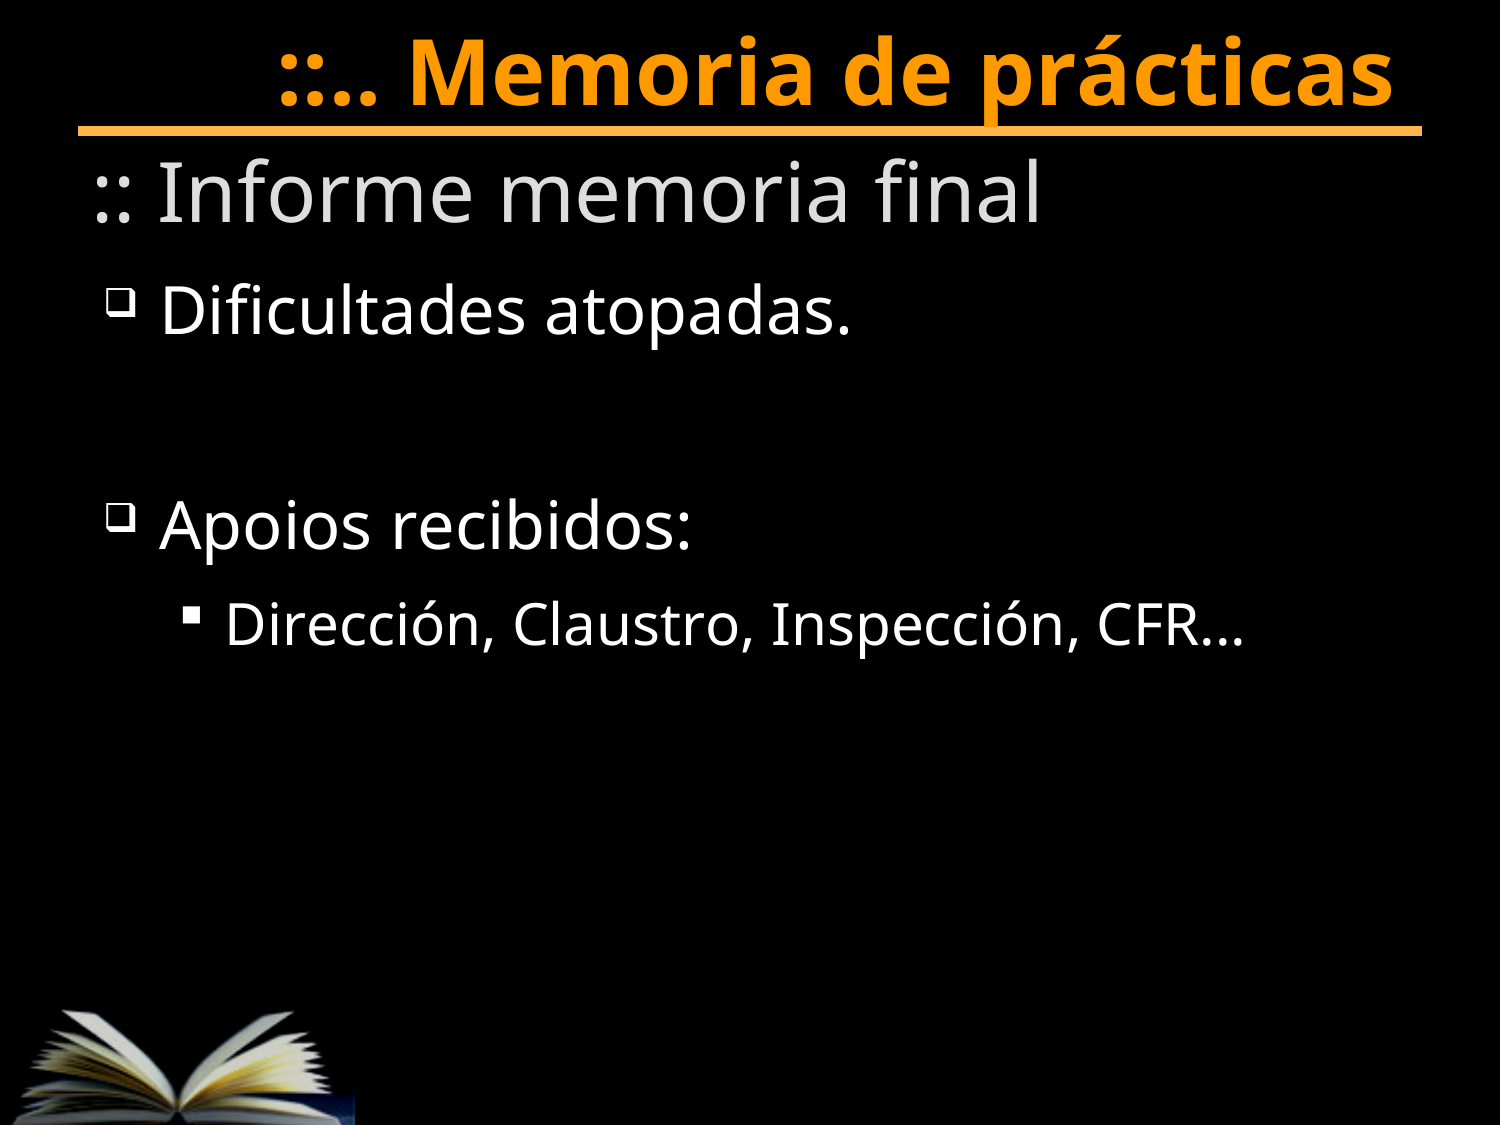

# :: Informe memoria final
Dificultades atopadas.
Apoios recibidos:
Dirección, Claustro, Inspección, CFR...